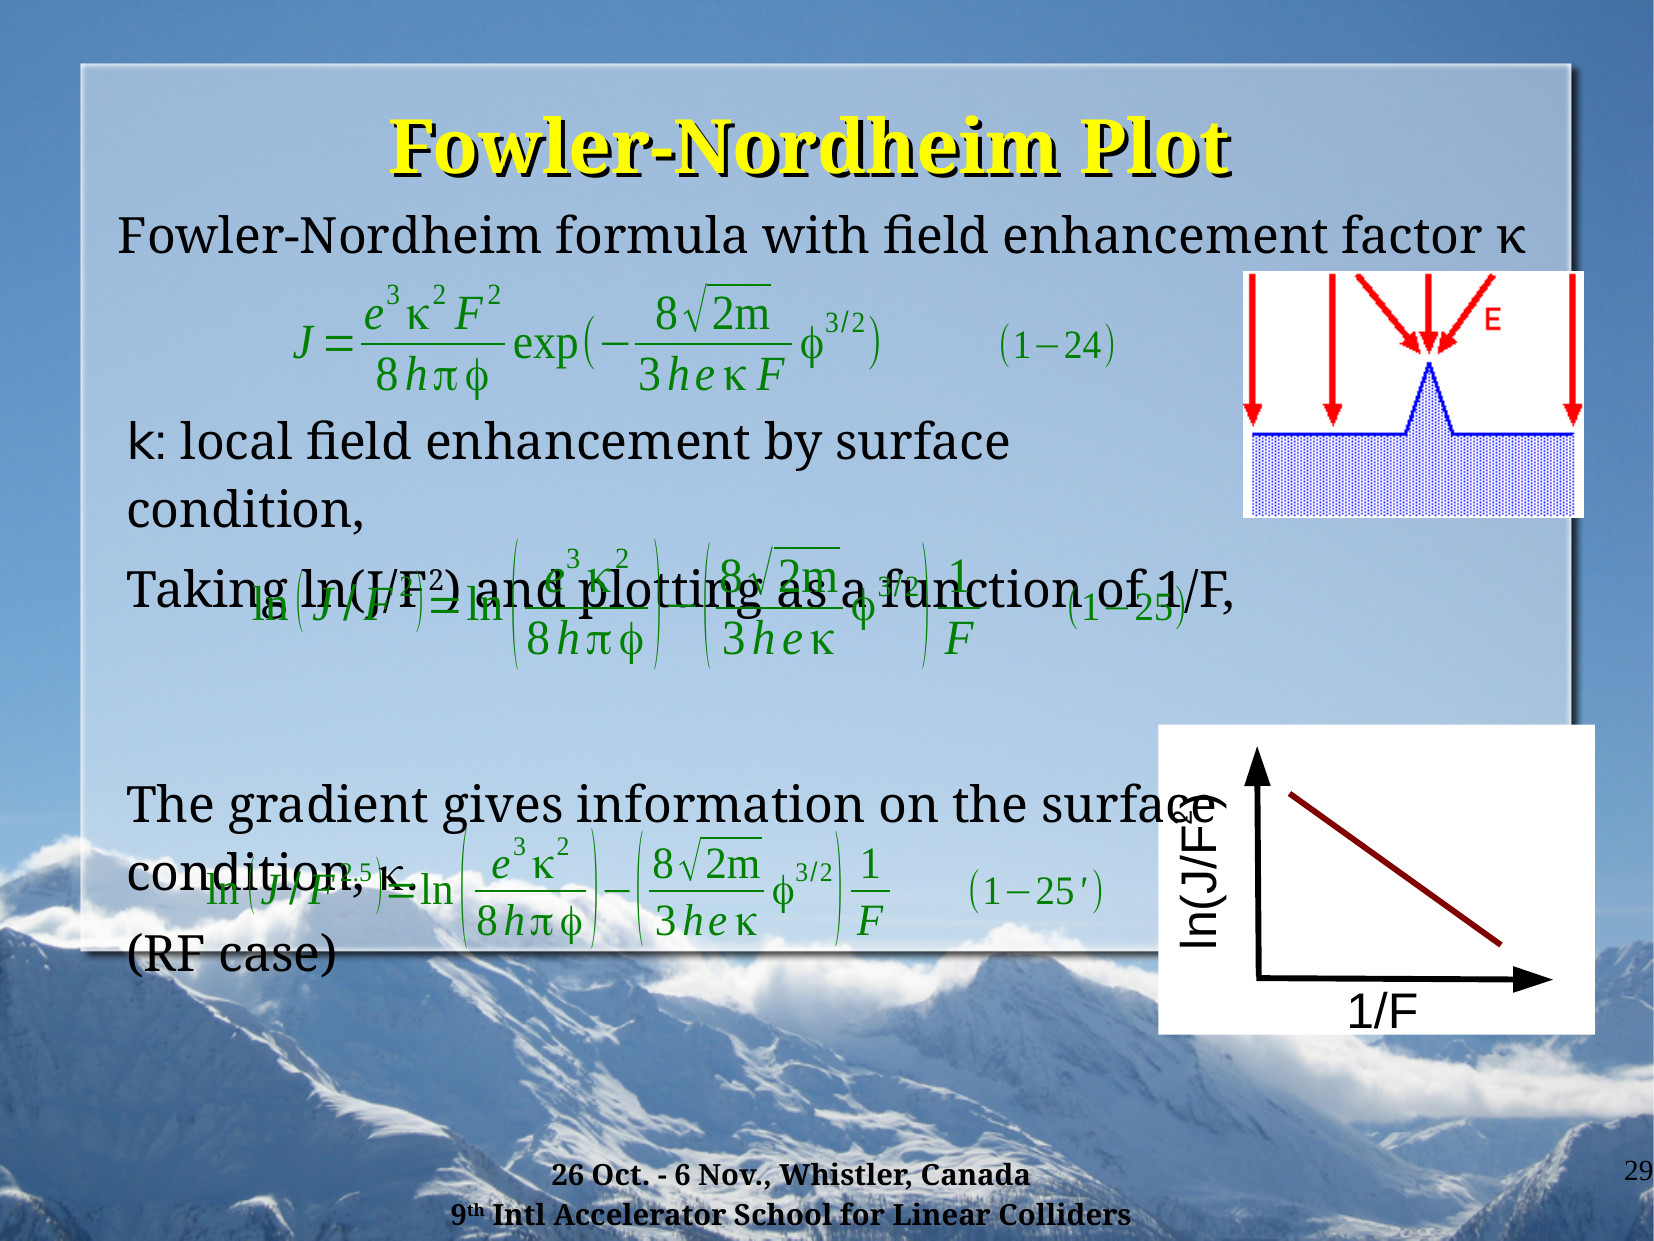

# Fowler-Nordheim Plot
Fowler-Nordheim formula with field enhancement factor κ
k: local field enhancement by surface condition,
Taking ln(J/F2) and plotting as a function of 1/F,
The gradient gives information on the surface
condition, k.
(RF case)
ln(J/F2)
1/F
29